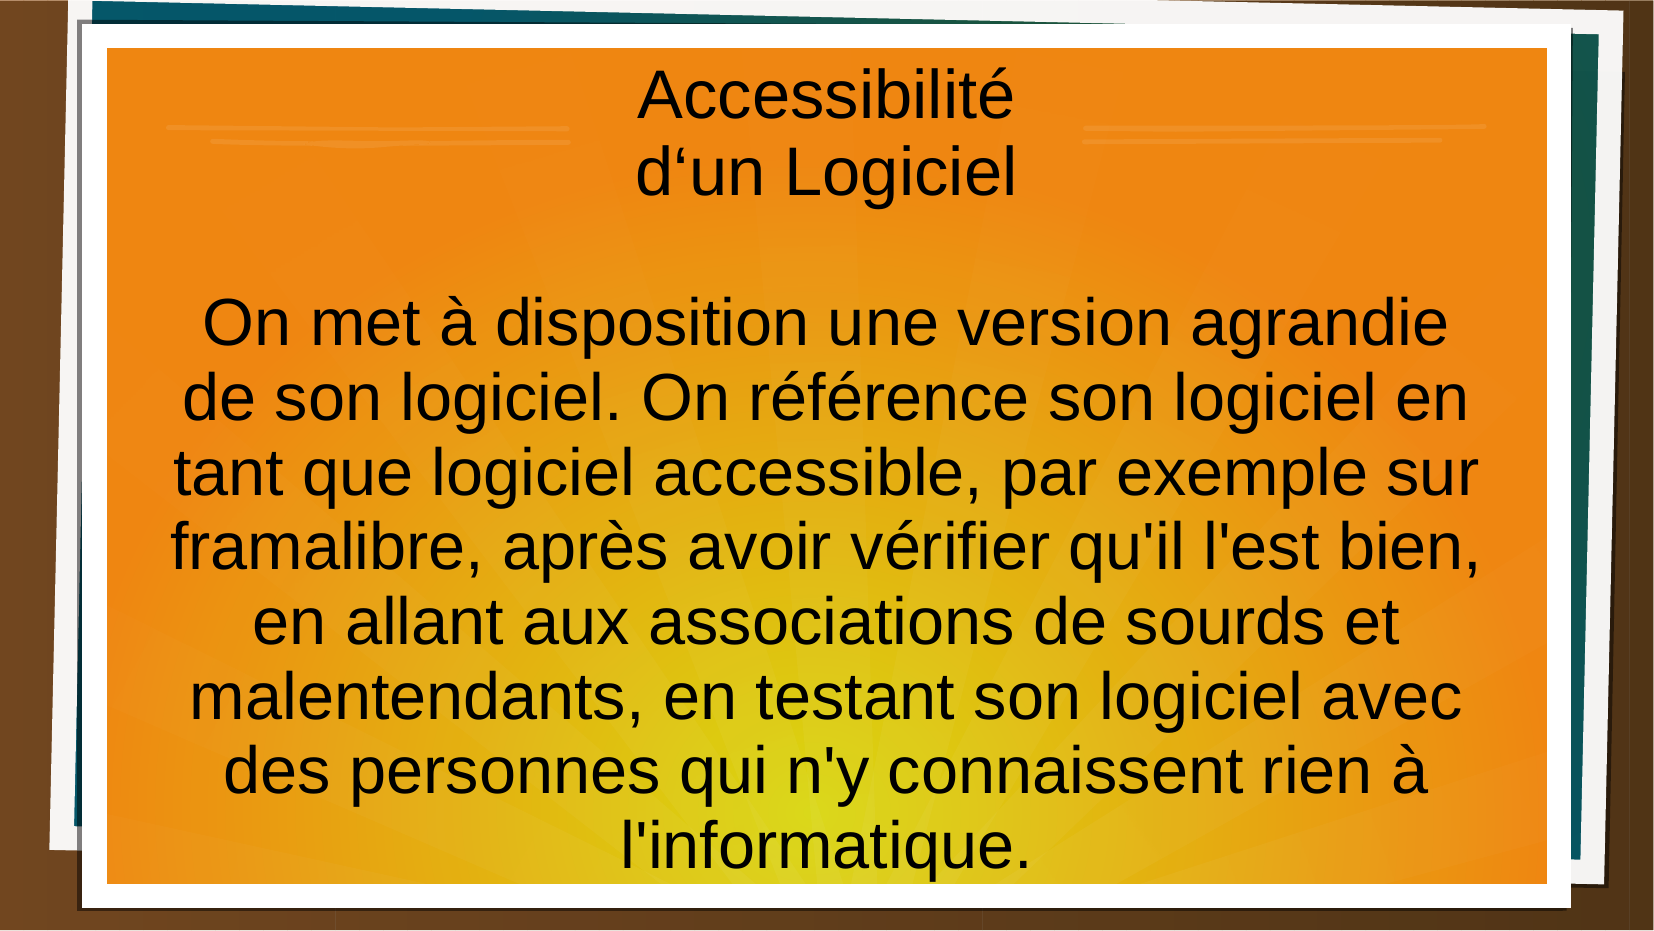

# Accessibilité d‘un Logiciel
On met à disposition une version agrandie de son logiciel. On référence son logiciel en tant que logiciel accessible, par exemple sur framalibre, après avoir vérifier qu'il l'est bien, en allant aux associations de sourds et malentendants, en testant son logiciel avec des personnes qui n'y connaissent rien à l'informatique.